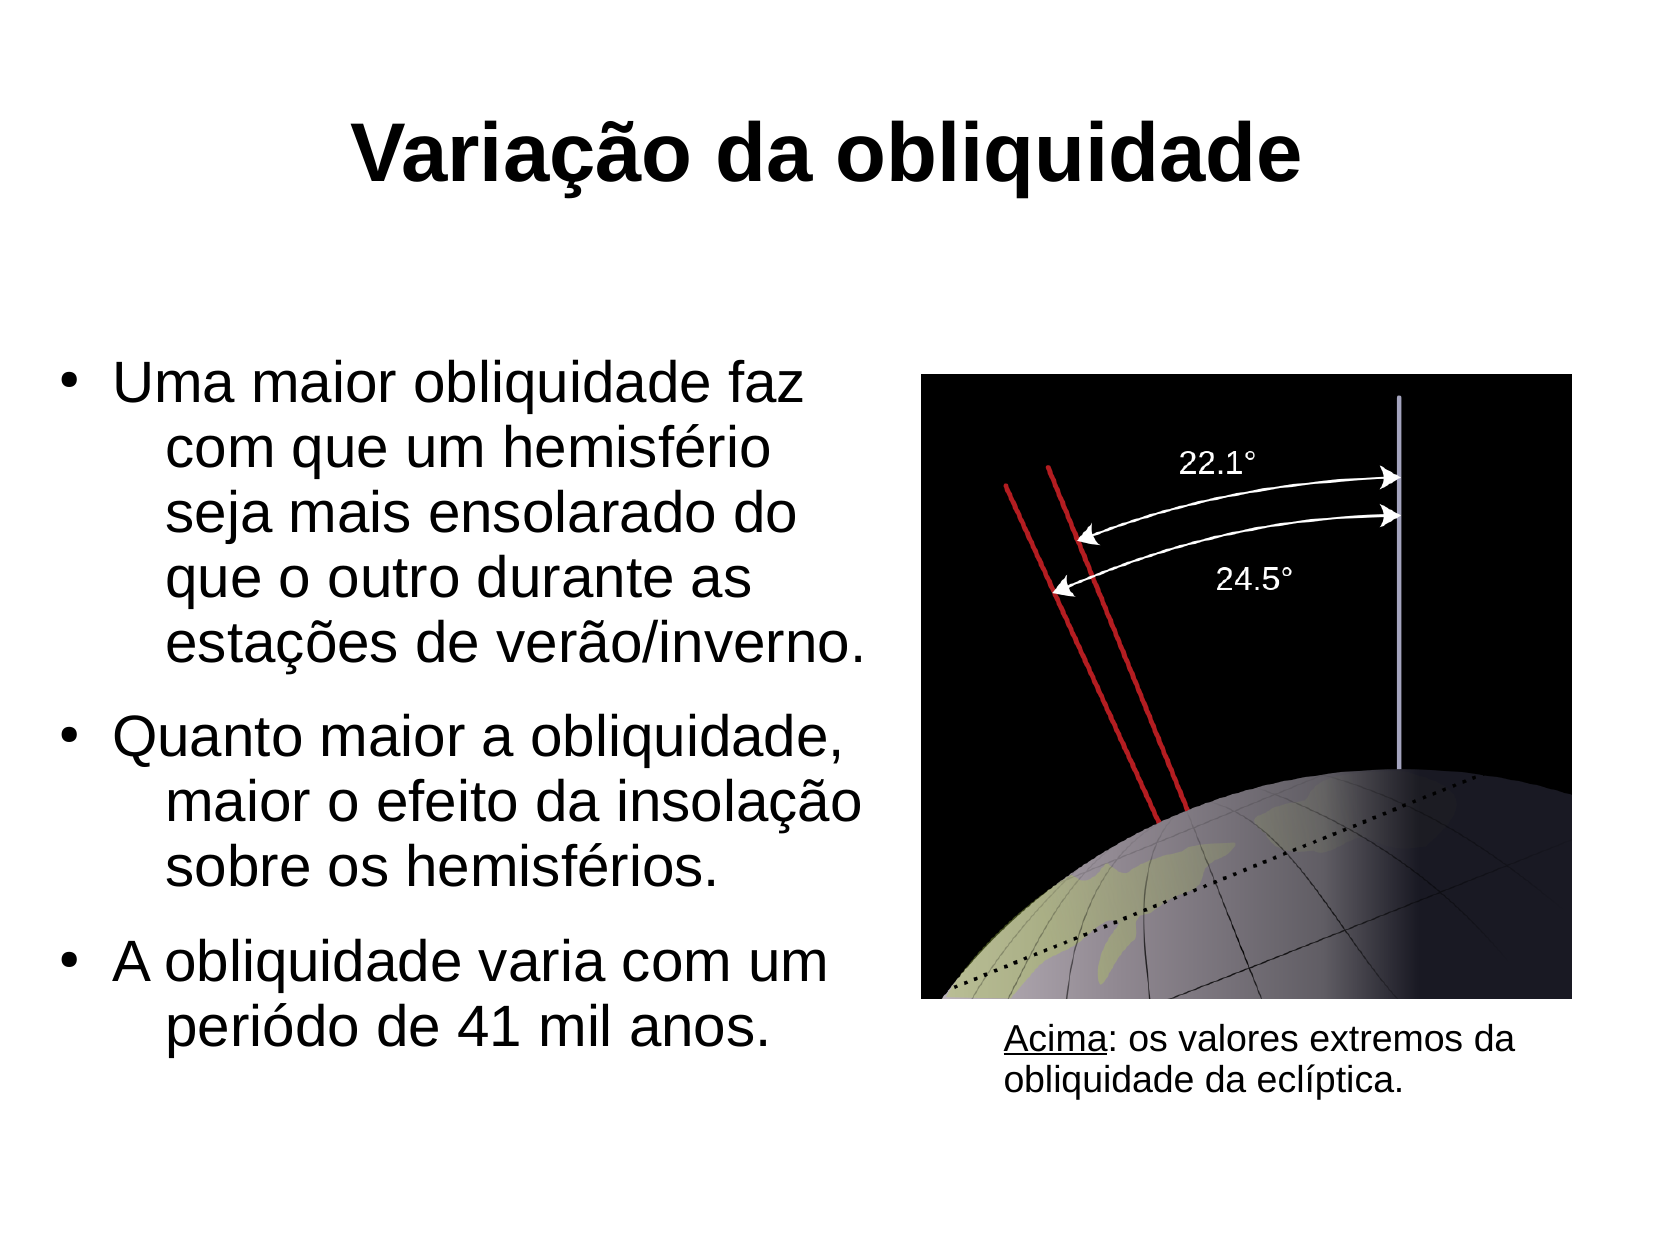

# Variação da obliquidade
Uma maior obliquidade faz com que um hemisfério seja mais ensolarado do que o outro durante as estações de verão/inverno.
Quanto maior a obliquidade, maior o efeito da insolação sobre os hemisférios.
A obliquidade varia com um periódo de 41 mil anos.
Acima: os valores extremos da
obliquidade da eclíptica.